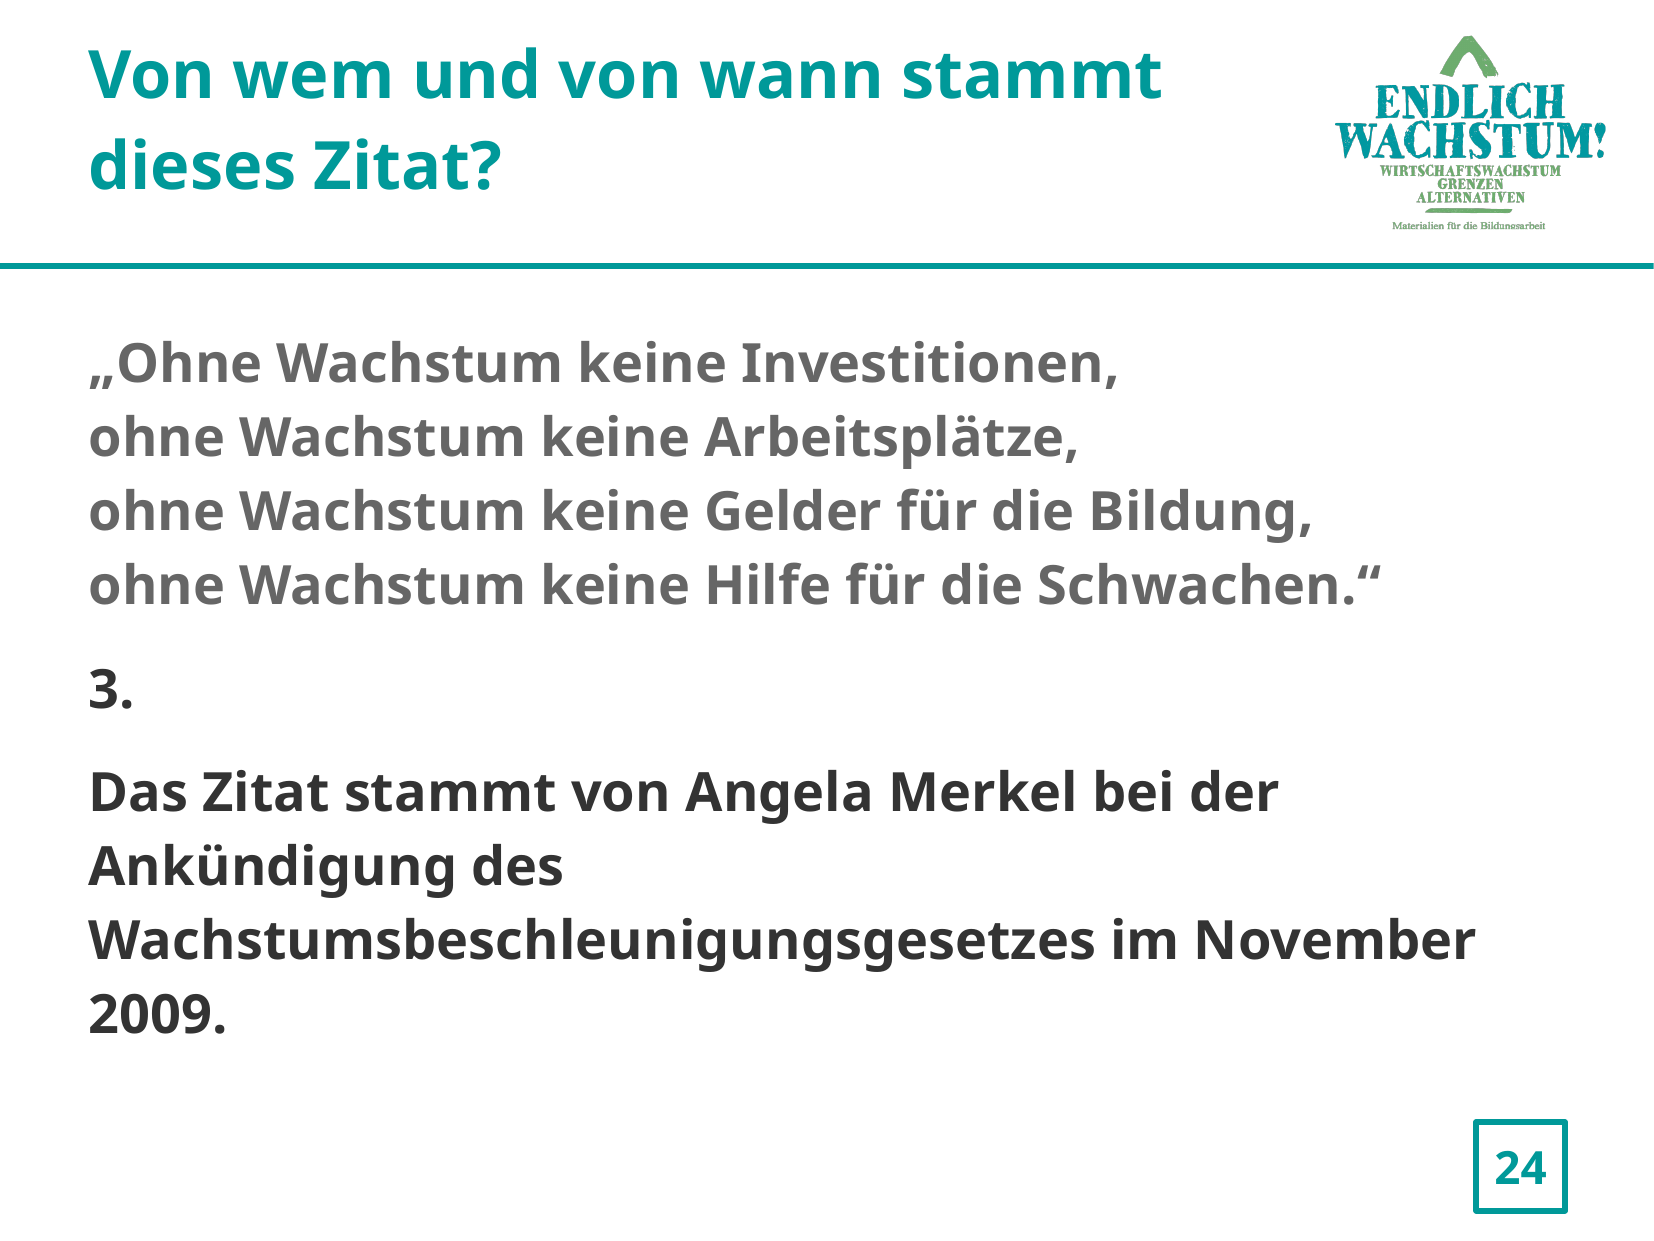

Von wem und von wann stammt
dieses Zitat?
# „Ohne Wachstum keine Investitionen, ohne Wachstum keine Arbeitsplätze, ohne Wachstum keine Gelder für die Bildung, ohne Wachstum keine Hilfe für die Schwachen.“
3.
Das Zitat stammt von Angela Merkel bei der Ankündigung des Wachstumsbeschleunigungsgesetzes im November 2009.
24